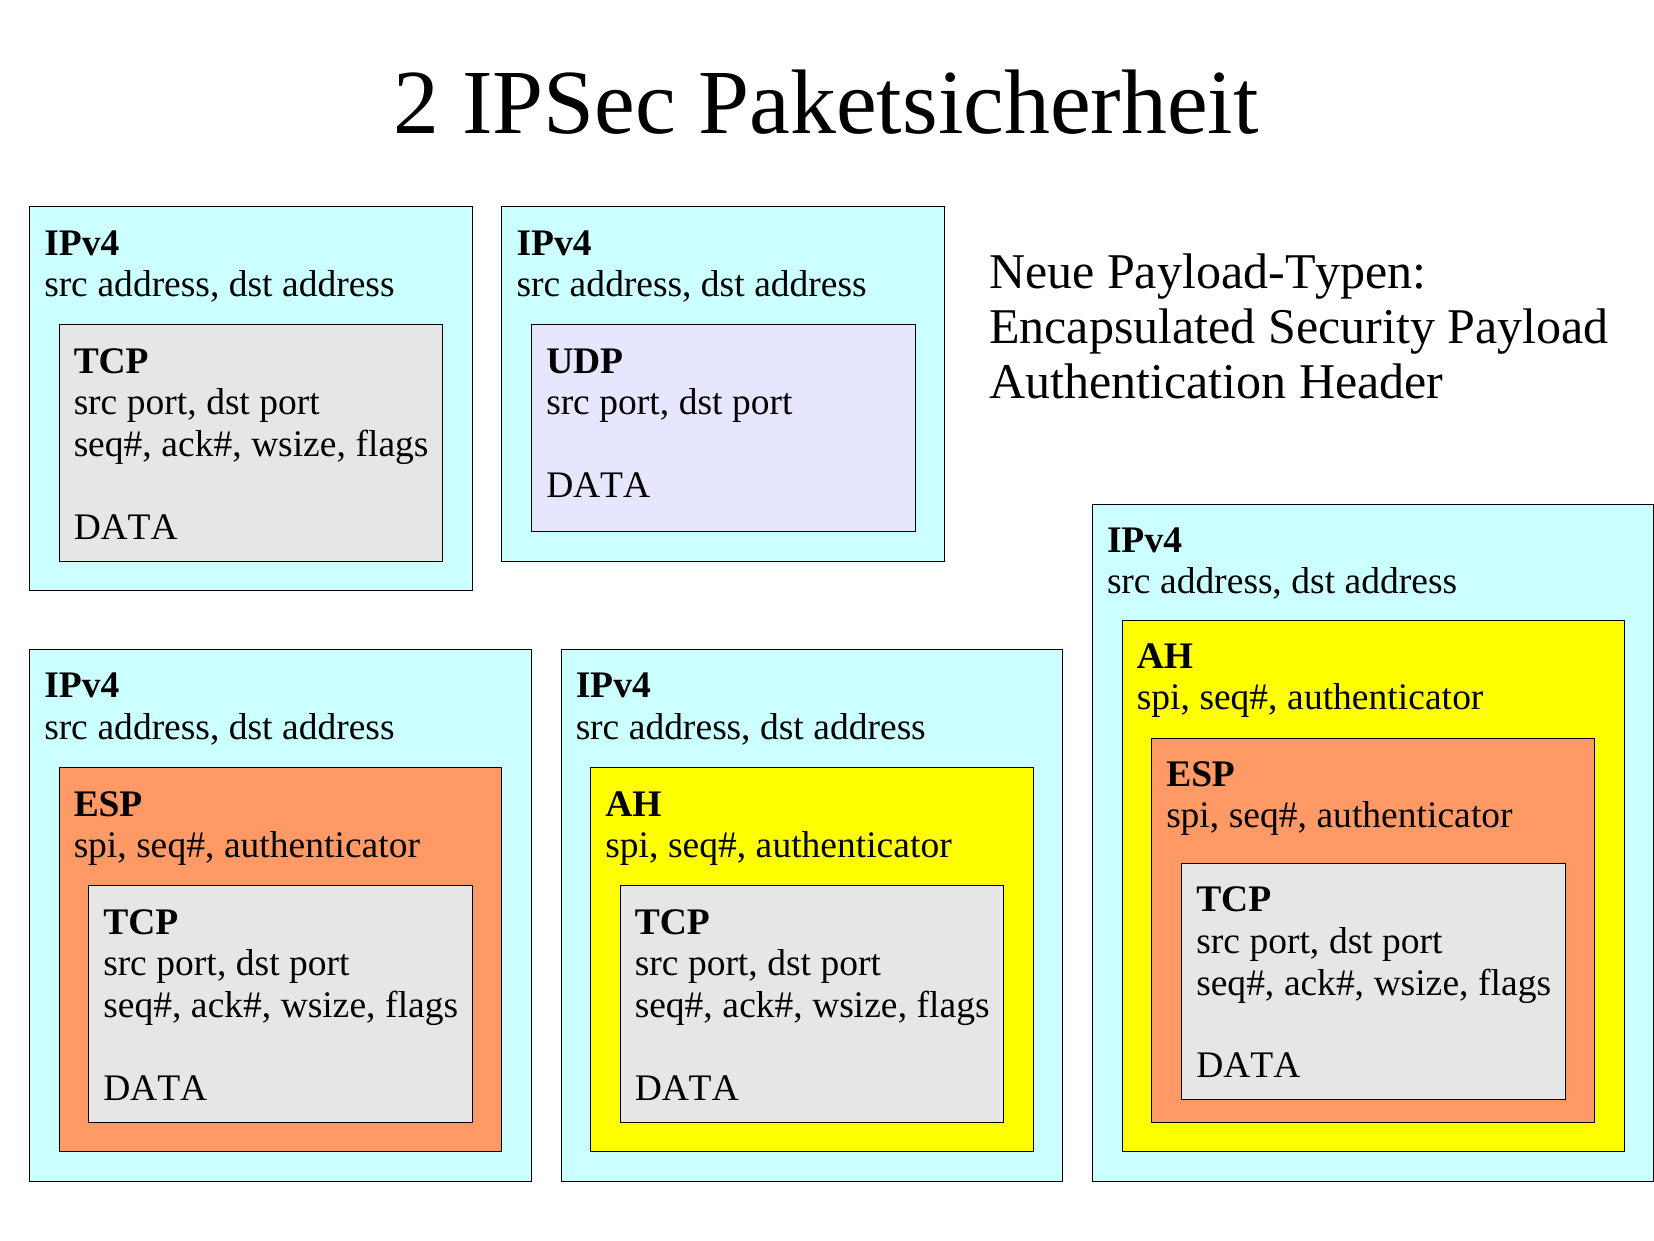

# 2 IPSec Paketsicherheit
IPv4
src address, dst address
TCP
src port, dst port
seq#, ack#, wsize, flags
DATA
IPv4
src address, dst address
UDP
src port, dst port
DATA
Neue Payload-Typen:
Encapsulated Security Payload
Authentication Header
IPv4
src address, dst address
AH
spi, seq#, authenticator
ESP
spi, seq#, authenticator
TCP
src port, dst port
seq#, ack#, wsize, flags
DATA
IPv4
src address, dst address
ESP
spi, seq#, authenticator
TCP
src port, dst port
seq#, ack#, wsize, flags
DATA
IPv4
src address, dst address
AH
spi, seq#, authenticator
TCP
src port, dst port
seq#, ack#, wsize, flags
DATA